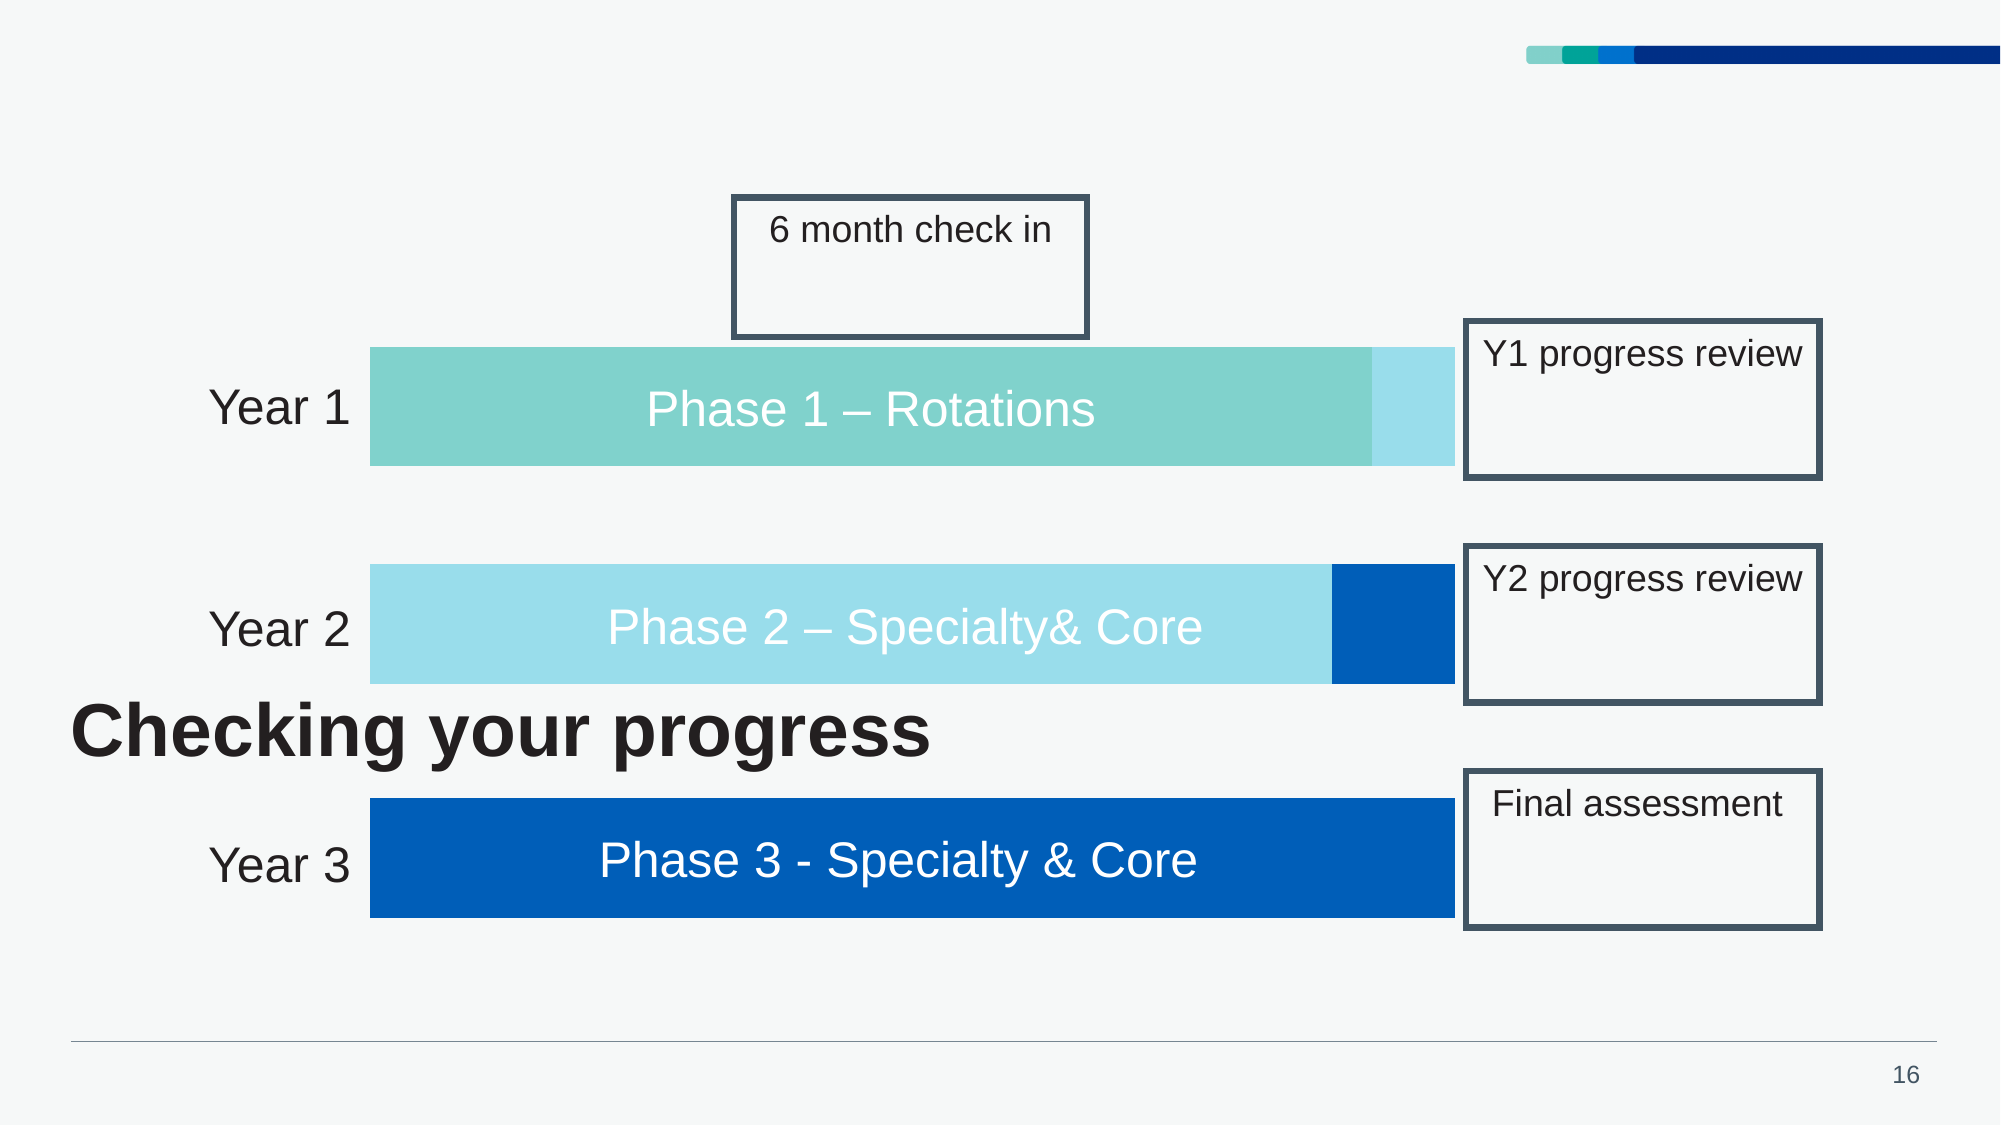

6 month check in
Y1 progress review
Phase 1 – Rotations
Year 1
Phase 2 – Specialty& Core
Year 2
Phase 3 - Specialty & Core
Year 3
Y2 progress review
Final assessment
# Checking your progress